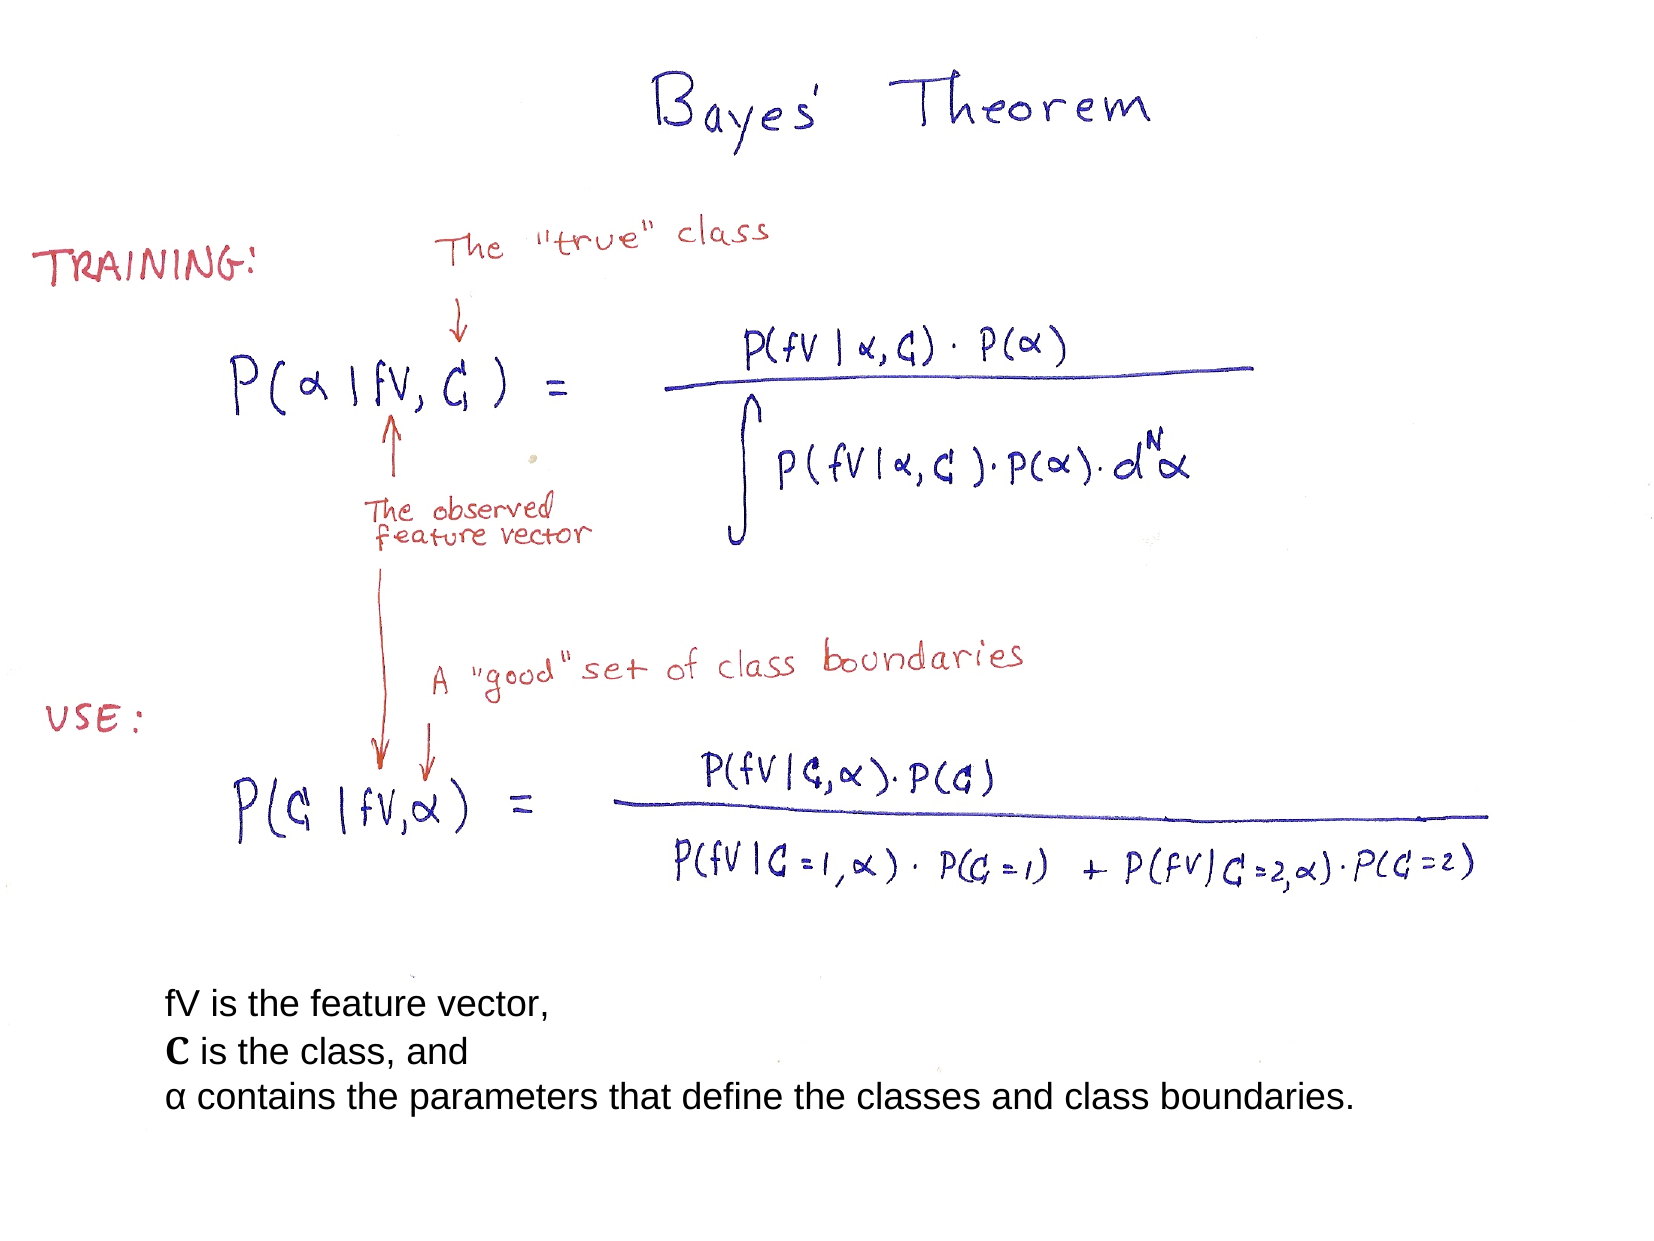

fV is the feature vector,
C is the class, and
α contains the parameters that define the classes and class boundaries.